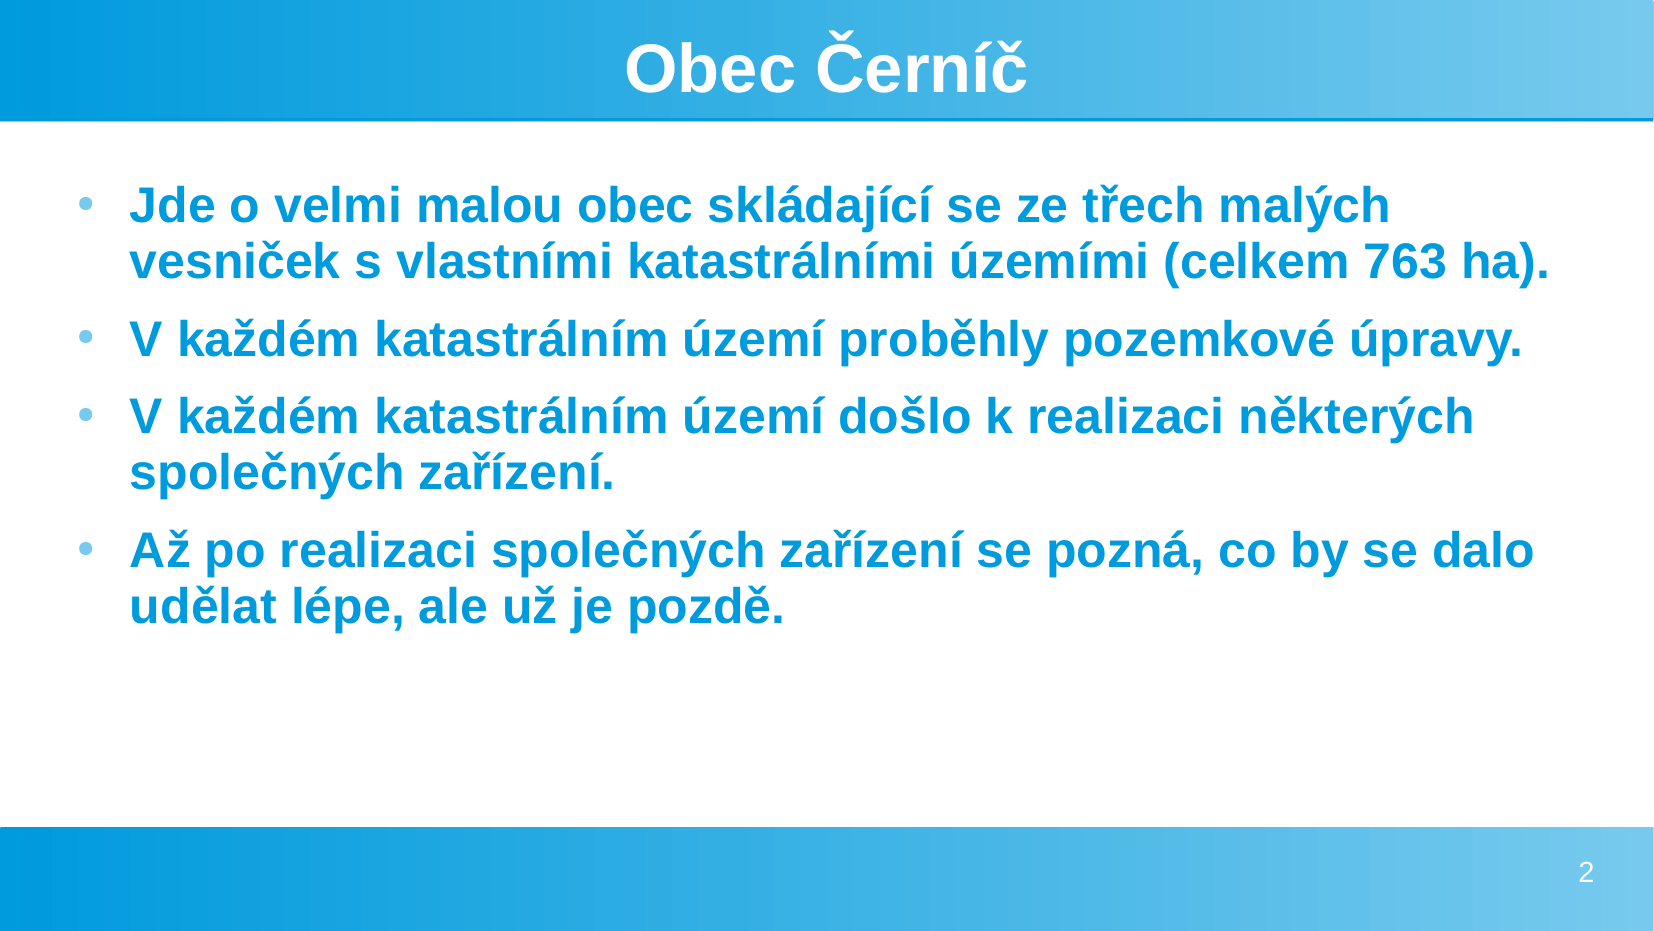

# Obec Černíč
Jde o velmi malou obec skládající se ze třech malých vesniček s vlastními katastrálními územími (celkem 763 ha).
V každém katastrálním území proběhly pozemkové úpravy.
V každém katastrálním území došlo k realizaci některých společných zařízení.
Až po realizaci společných zařízení se pozná, co by se dalo udělat lépe, ale už je pozdě.
2